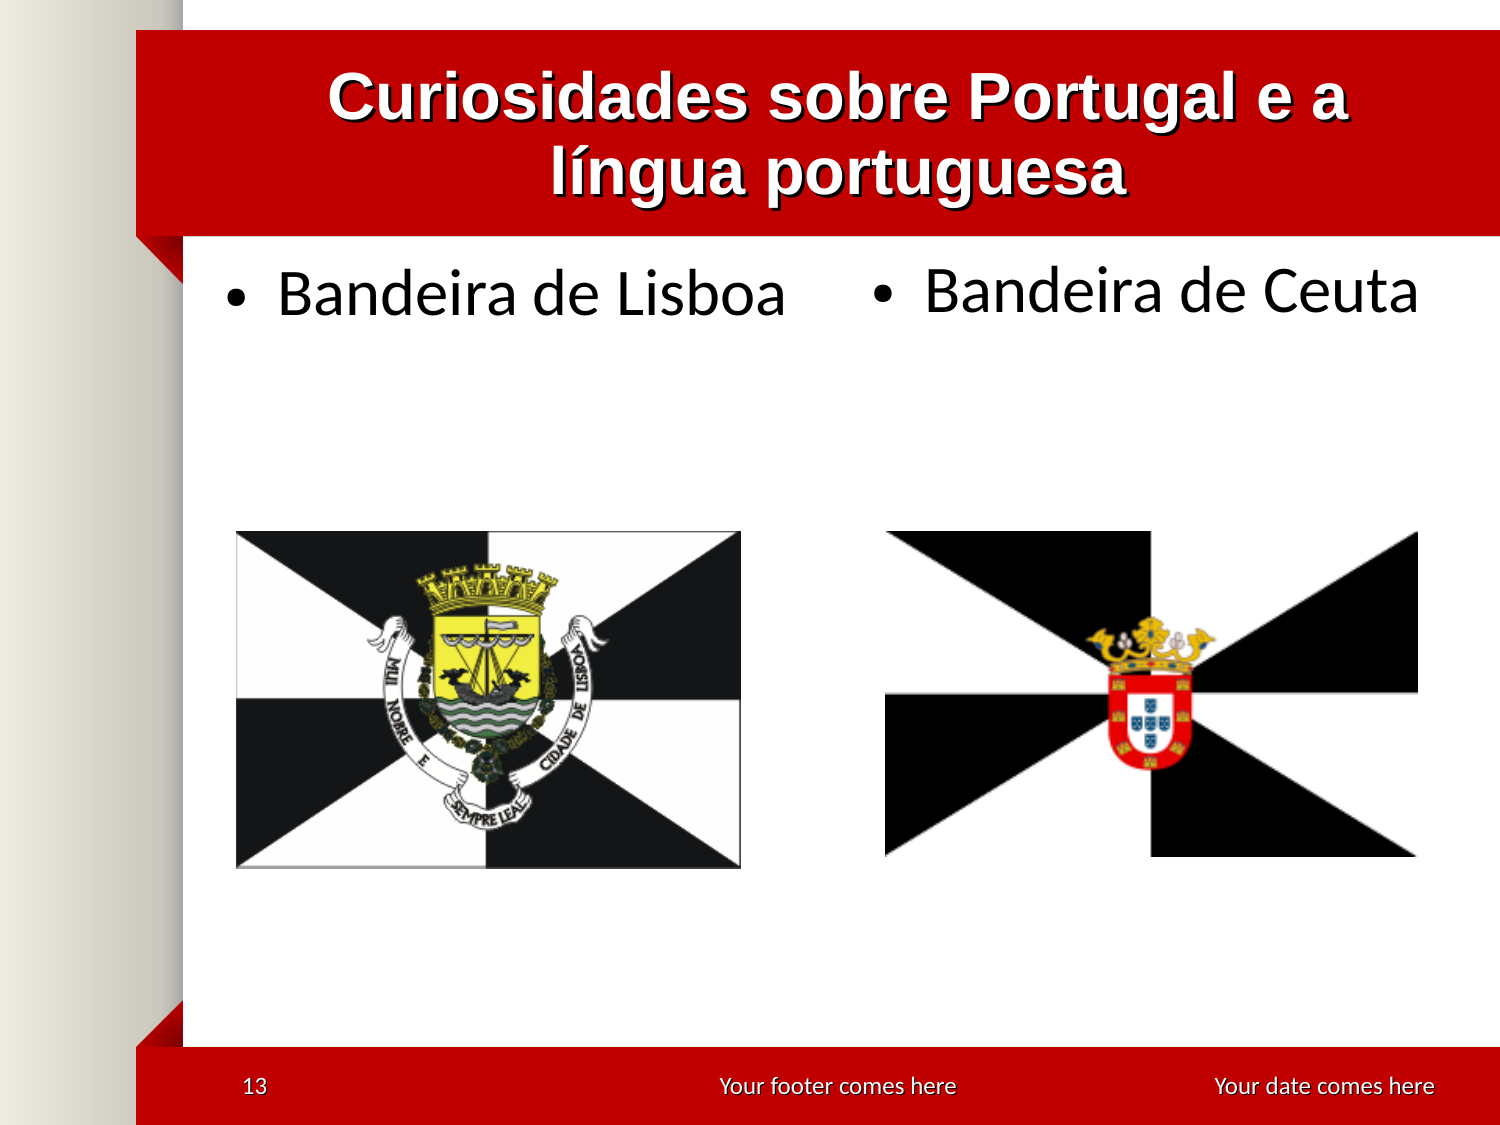

# Curiosidades sobre Portugal e a língua portuguesa
Bandeira de Ceuta
Bandeira de Lisboa
13
Your date here